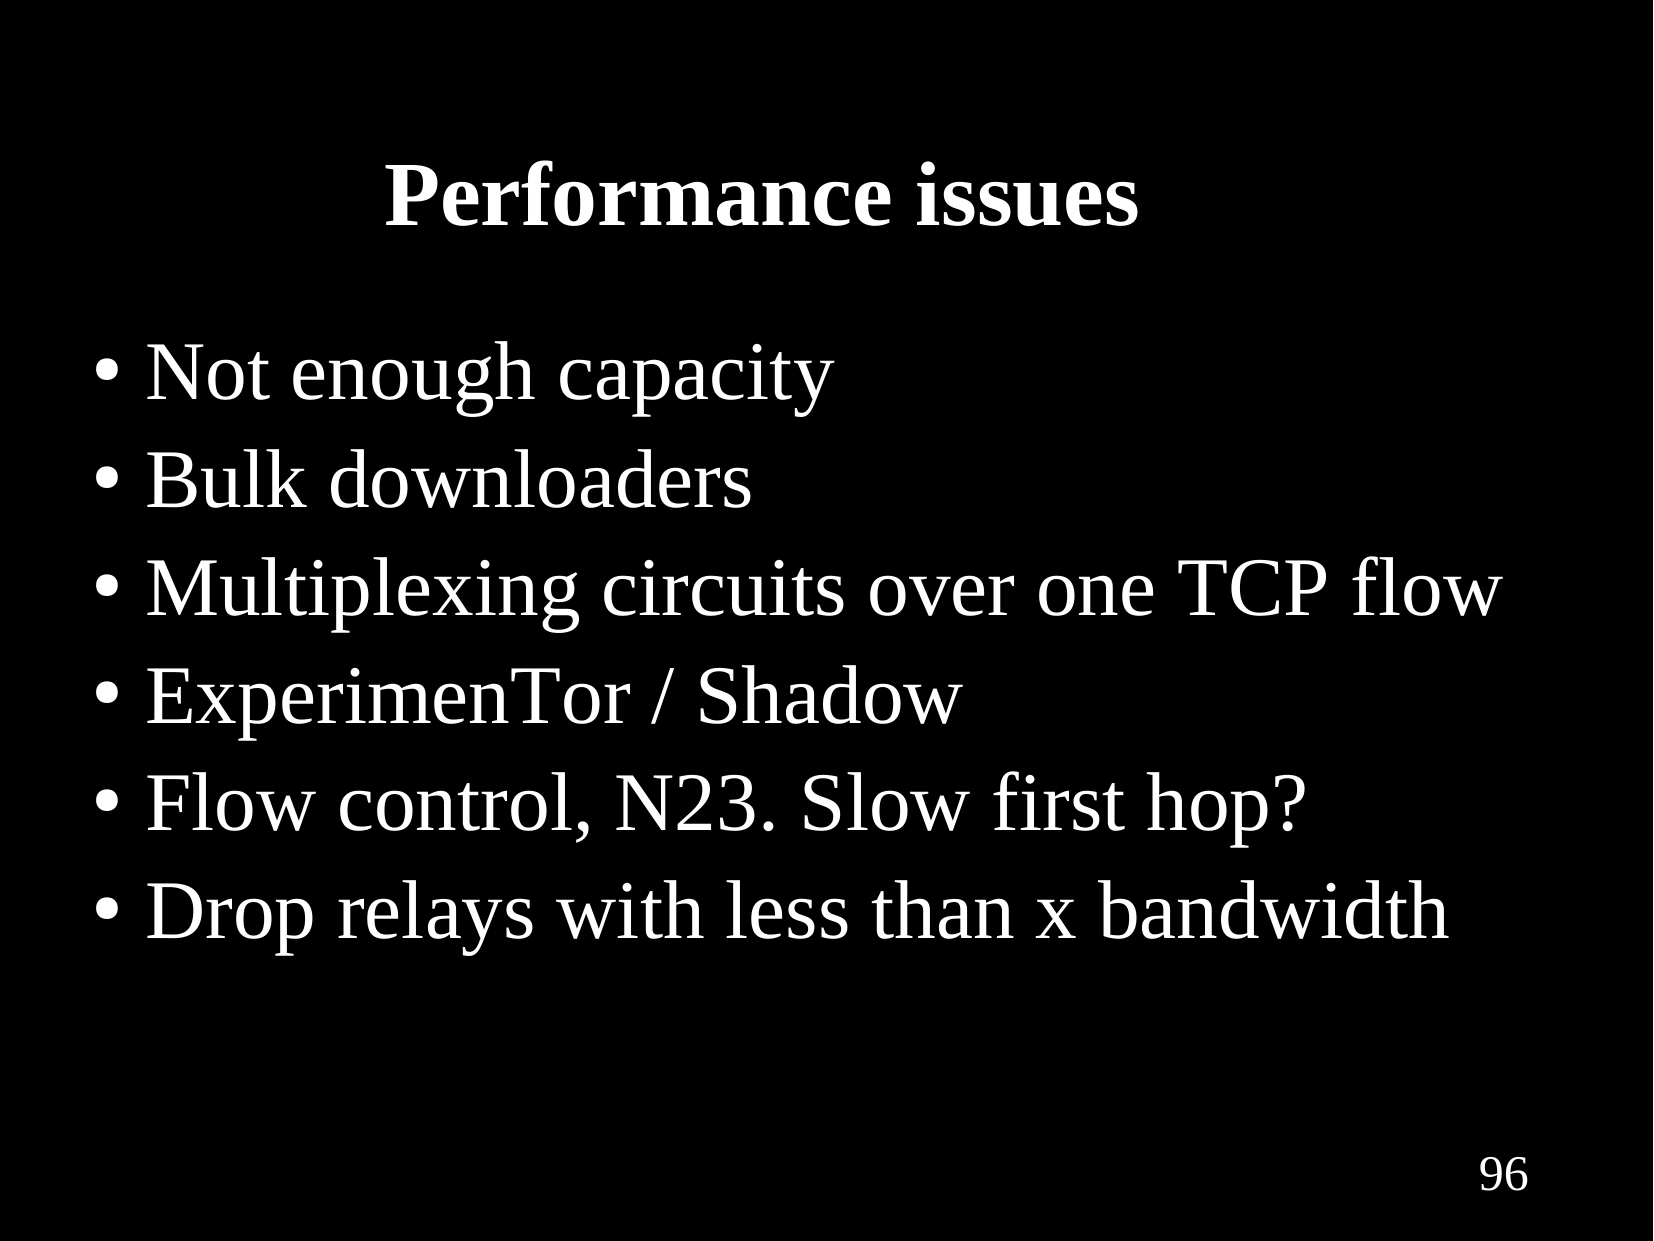

# Performance issues
Not enough capacity
Bulk downloaders
Multiplexing circuits over one TCP flow
ExperimenTor / Shadow
Flow control, N23. Slow first hop?
Drop relays with less than x bandwidth